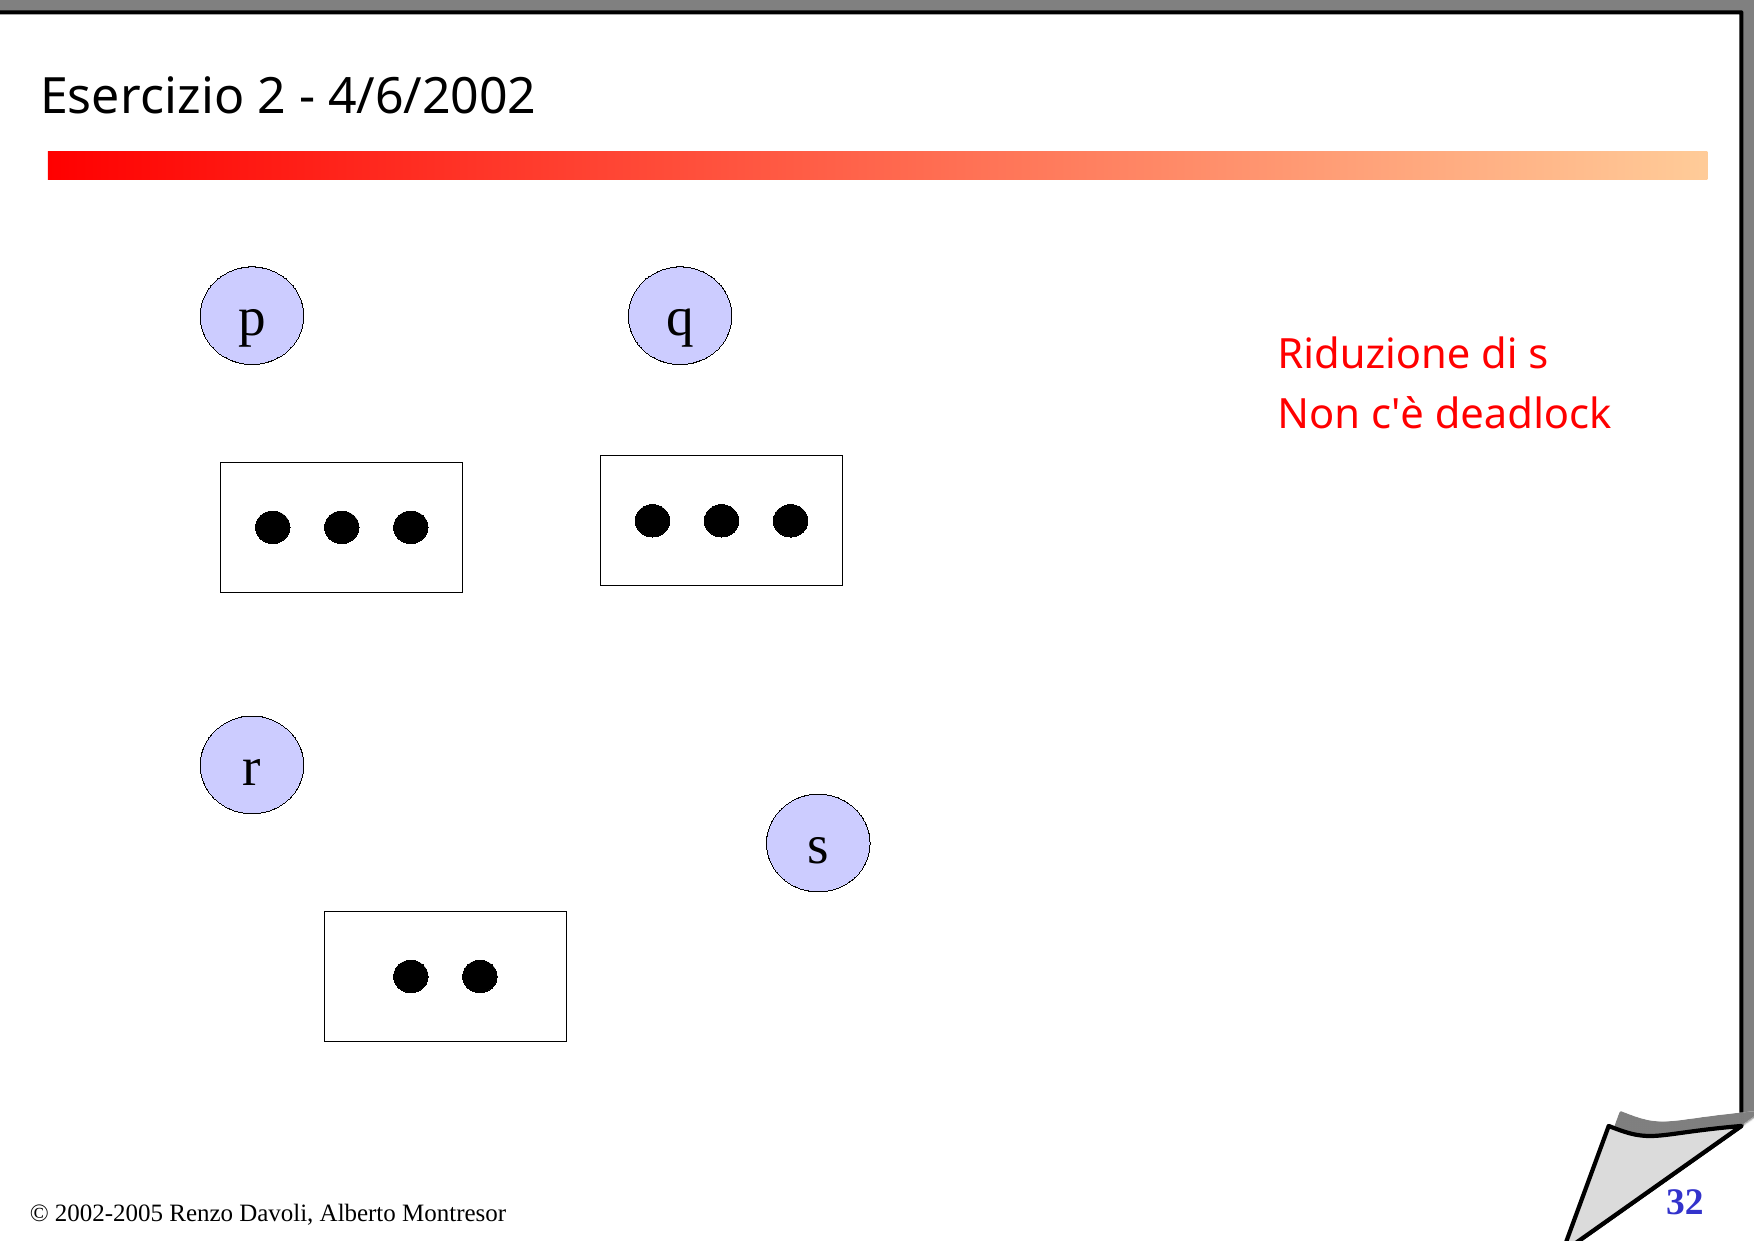

# Esercizio 2 - 4/6/2002
p
q
Riduzione di s
Non c'è deadlock
r
s